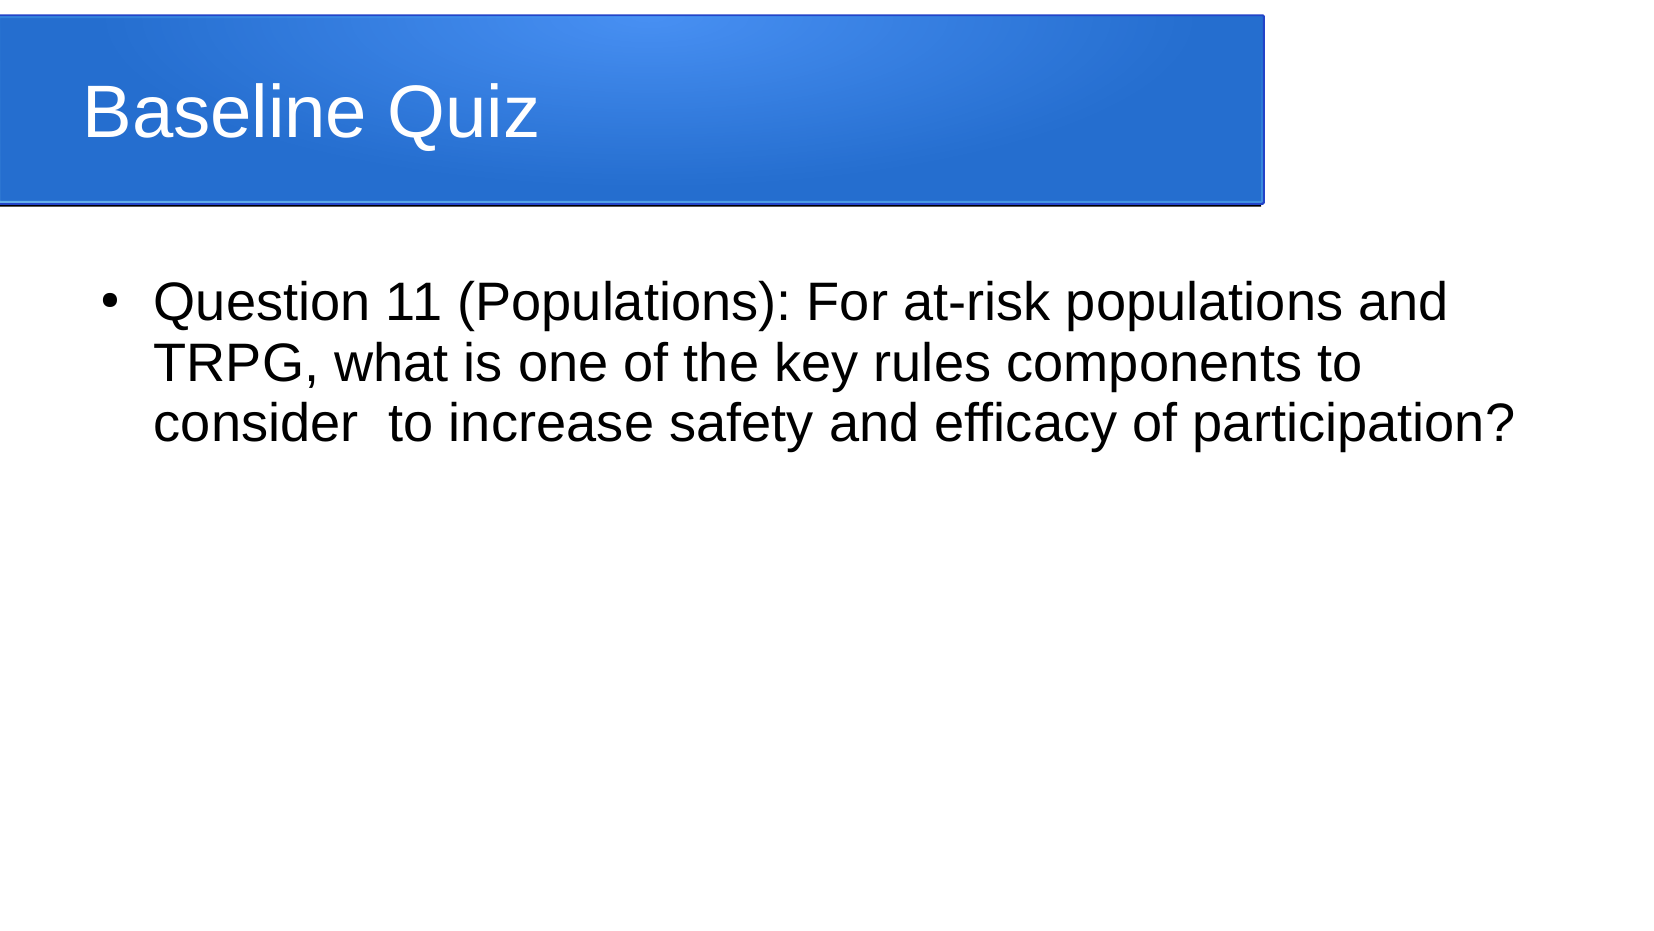

# Baseline Quiz
Question 11 (Populations): For at-risk populations and TRPG, what is one of the key rules components to consider to increase safety and efficacy of participation?